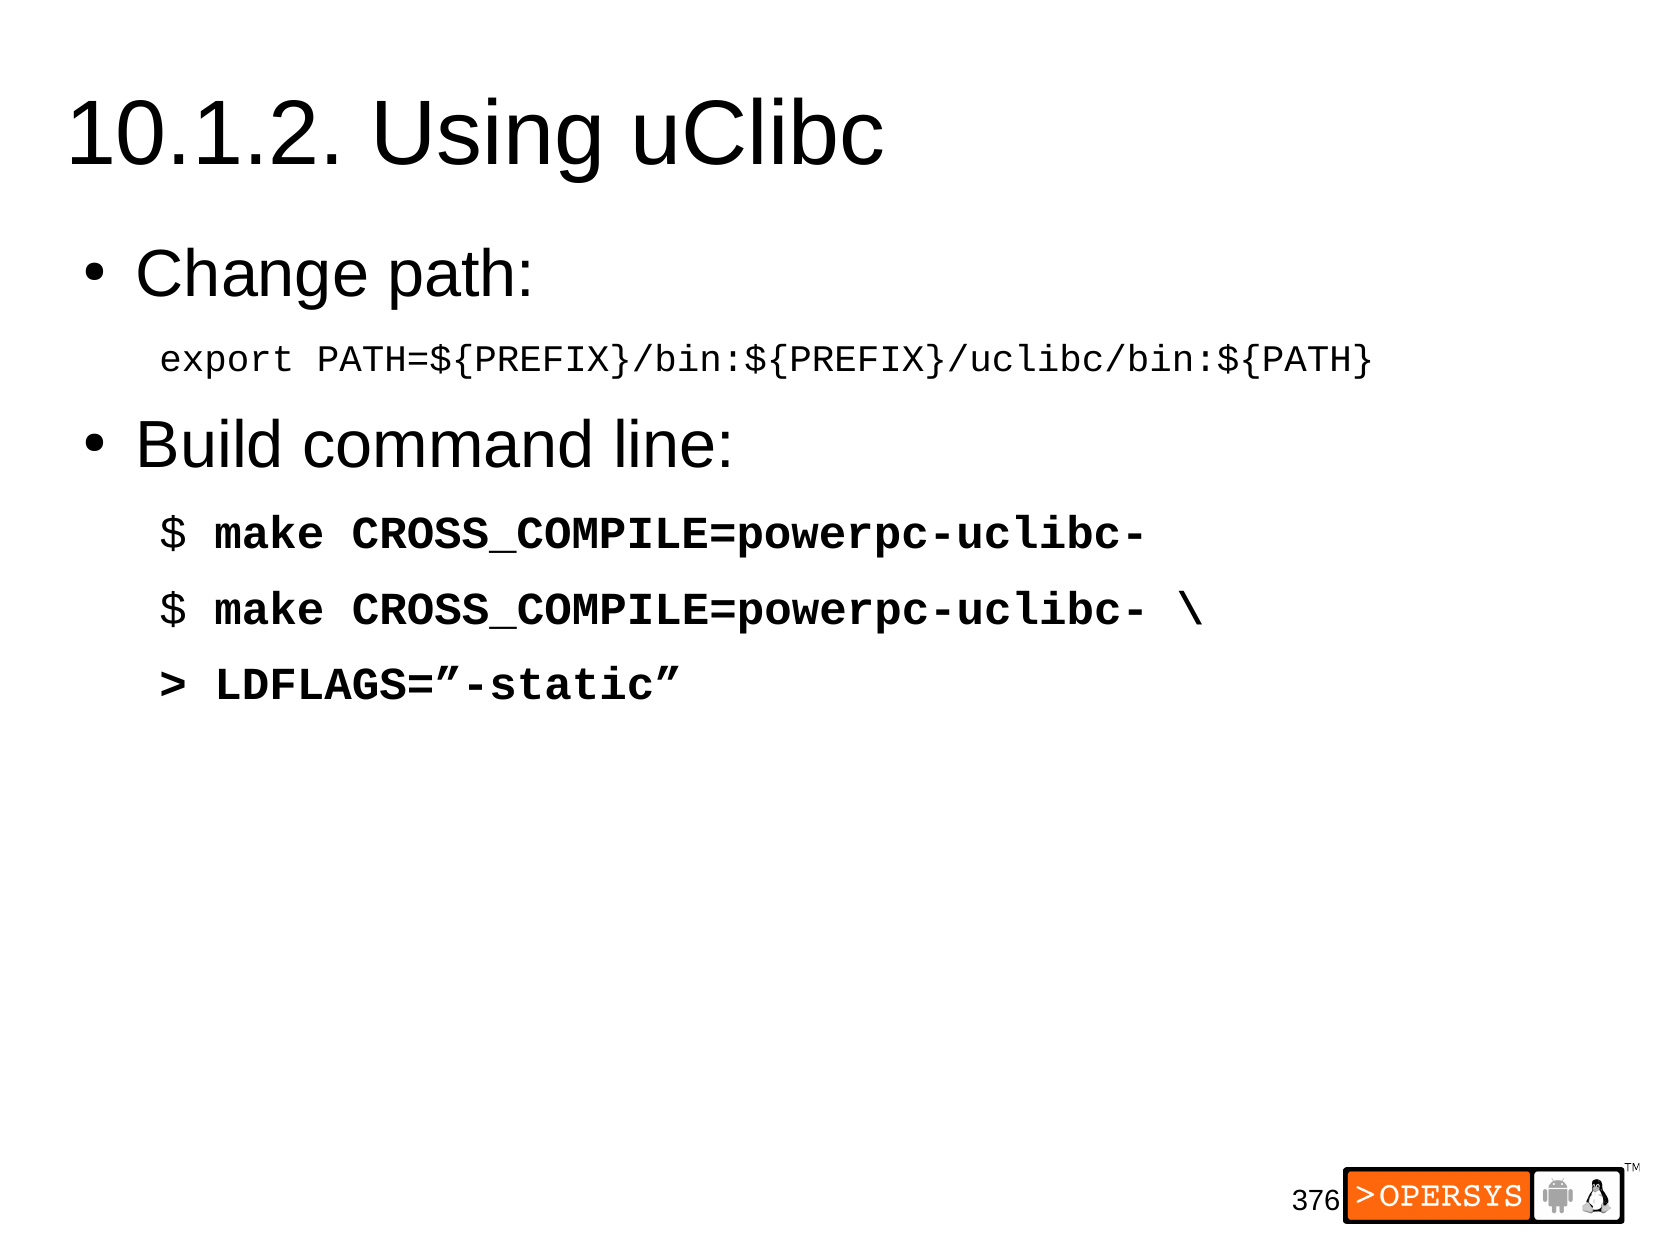

# 10.1.2. Using uClibc
Change path:
export PATH=${PREFIX}/bin:${PREFIX}/uclibc/bin:${PATH}
Build command line:
$ make CROSS_COMPILE=powerpc-uclibc-
$ make CROSS_COMPILE=powerpc-uclibc- \
> LDFLAGS=”-static”